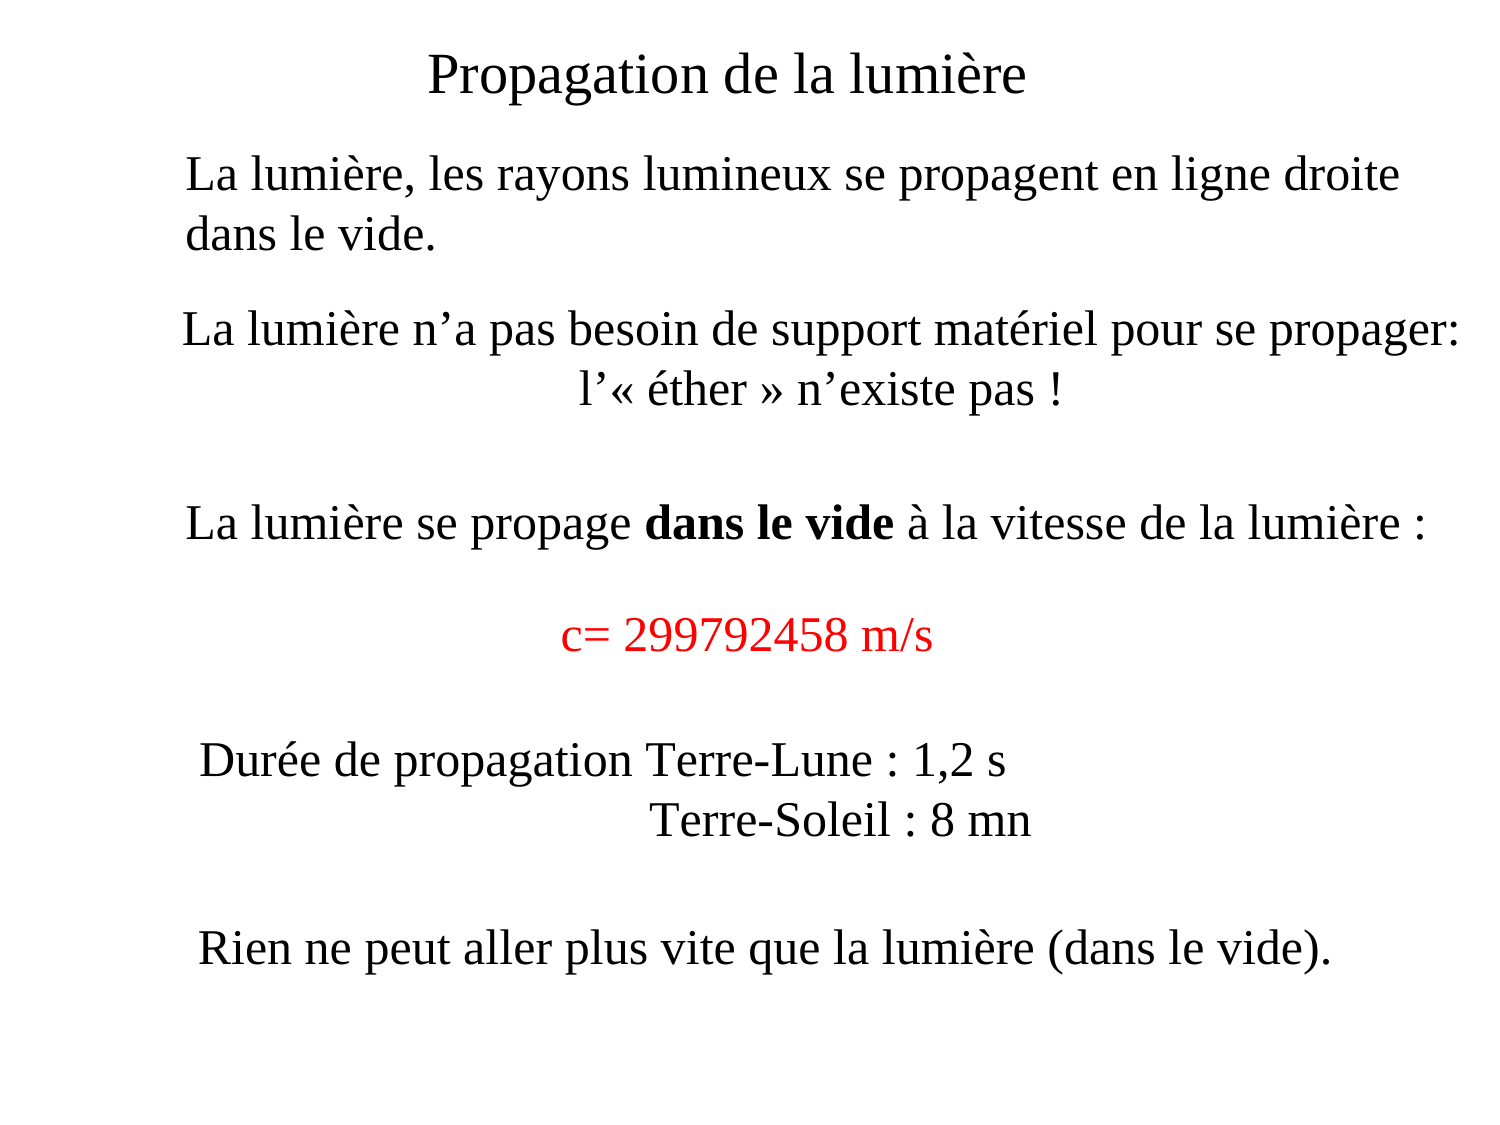

Propagation de la lumière
La lumière, les rayons lumineux se propagent en ligne droite
dans le vide.
La lumière n’a pas besoin de support matériel pour se propager:
l’« éther » n’existe pas !
La lumière se propage dans le vide à la vitesse de la lumière :
c= 299792458 m/s
Durée de propagation Terre-Lune : 1,2 s
			Terre-Soleil : 8 mn
Rien ne peut aller plus vite que la lumière (dans le vide).